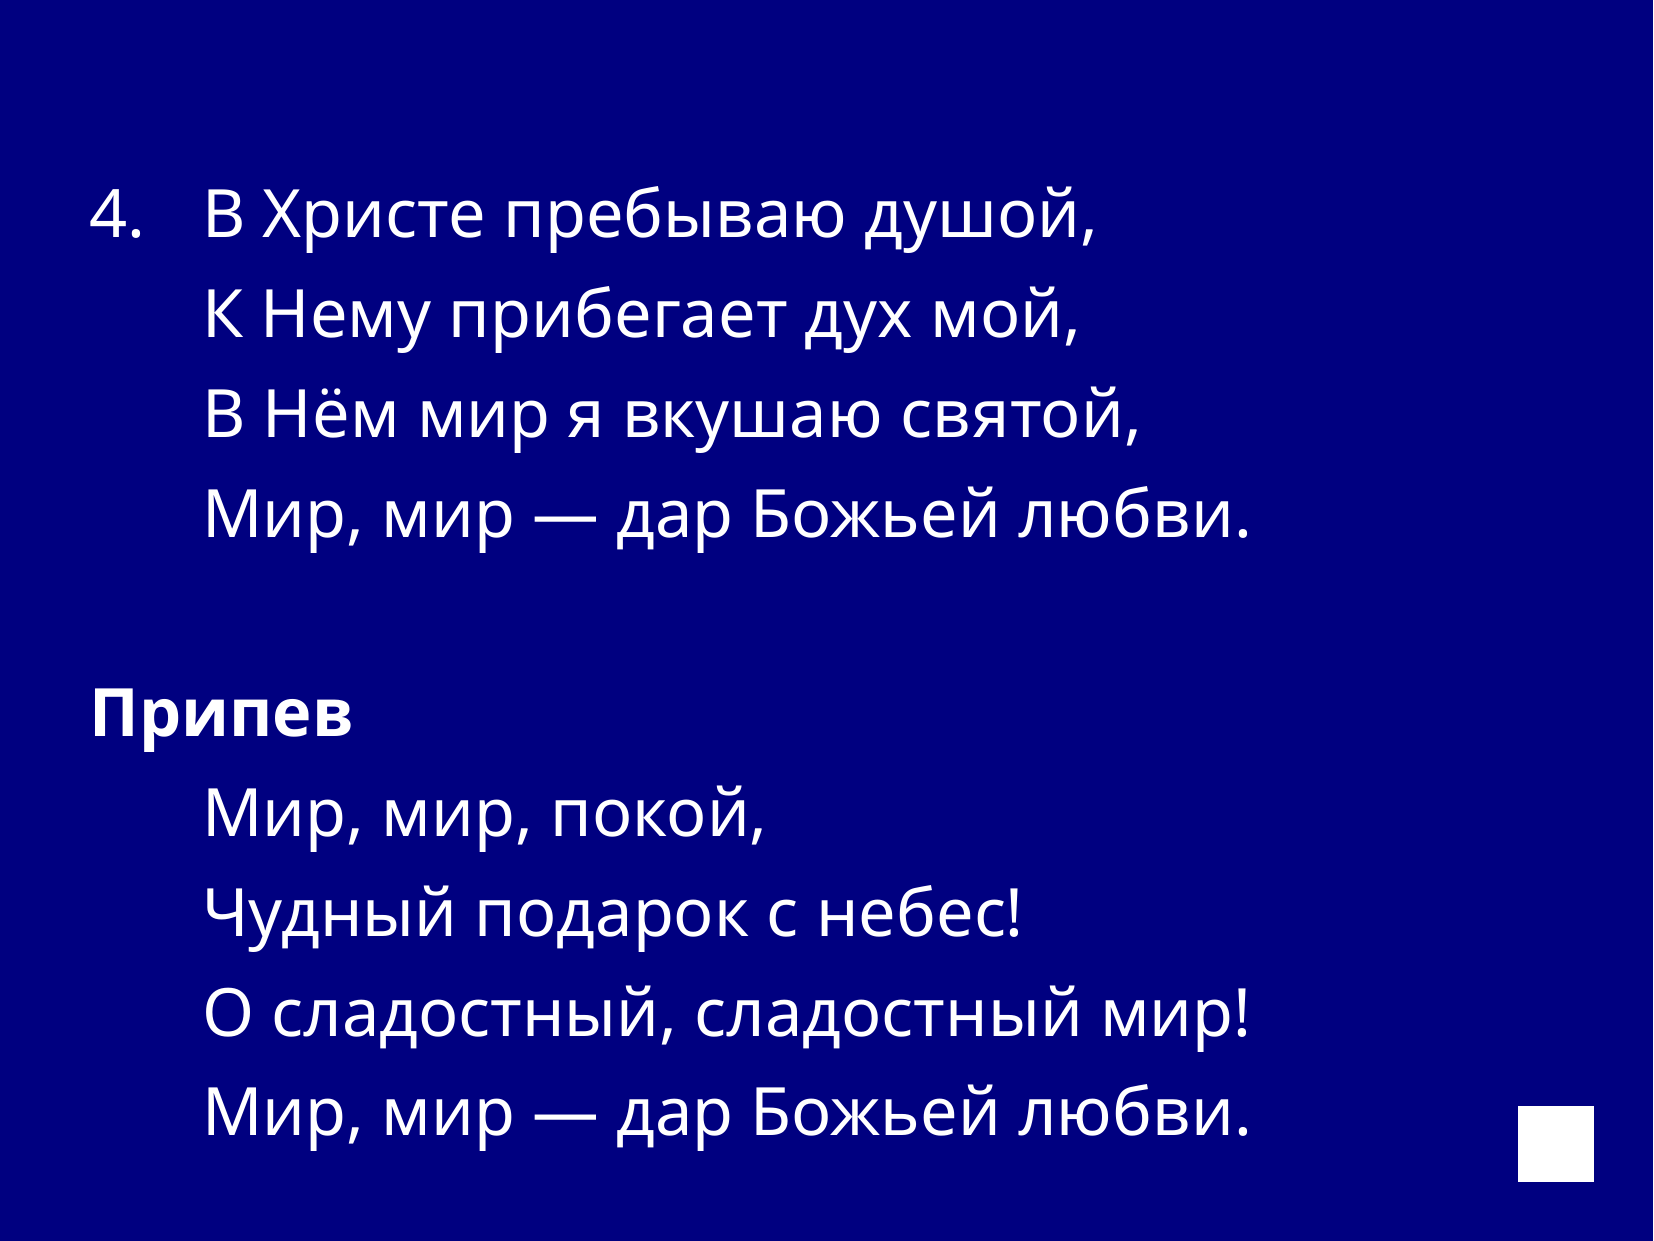

4.	В Христе пребываю душой,
	К Нему прибегает дух мой,
	В Нём мир я вкушаю святой,
	Мир, мир — дар Божьей любви.
Припев
	Мир, мир, покой,
	Чудный подарок с небес!
	О сладостный, сладостный мир!
	Мир, мир — дар Божьей любви.